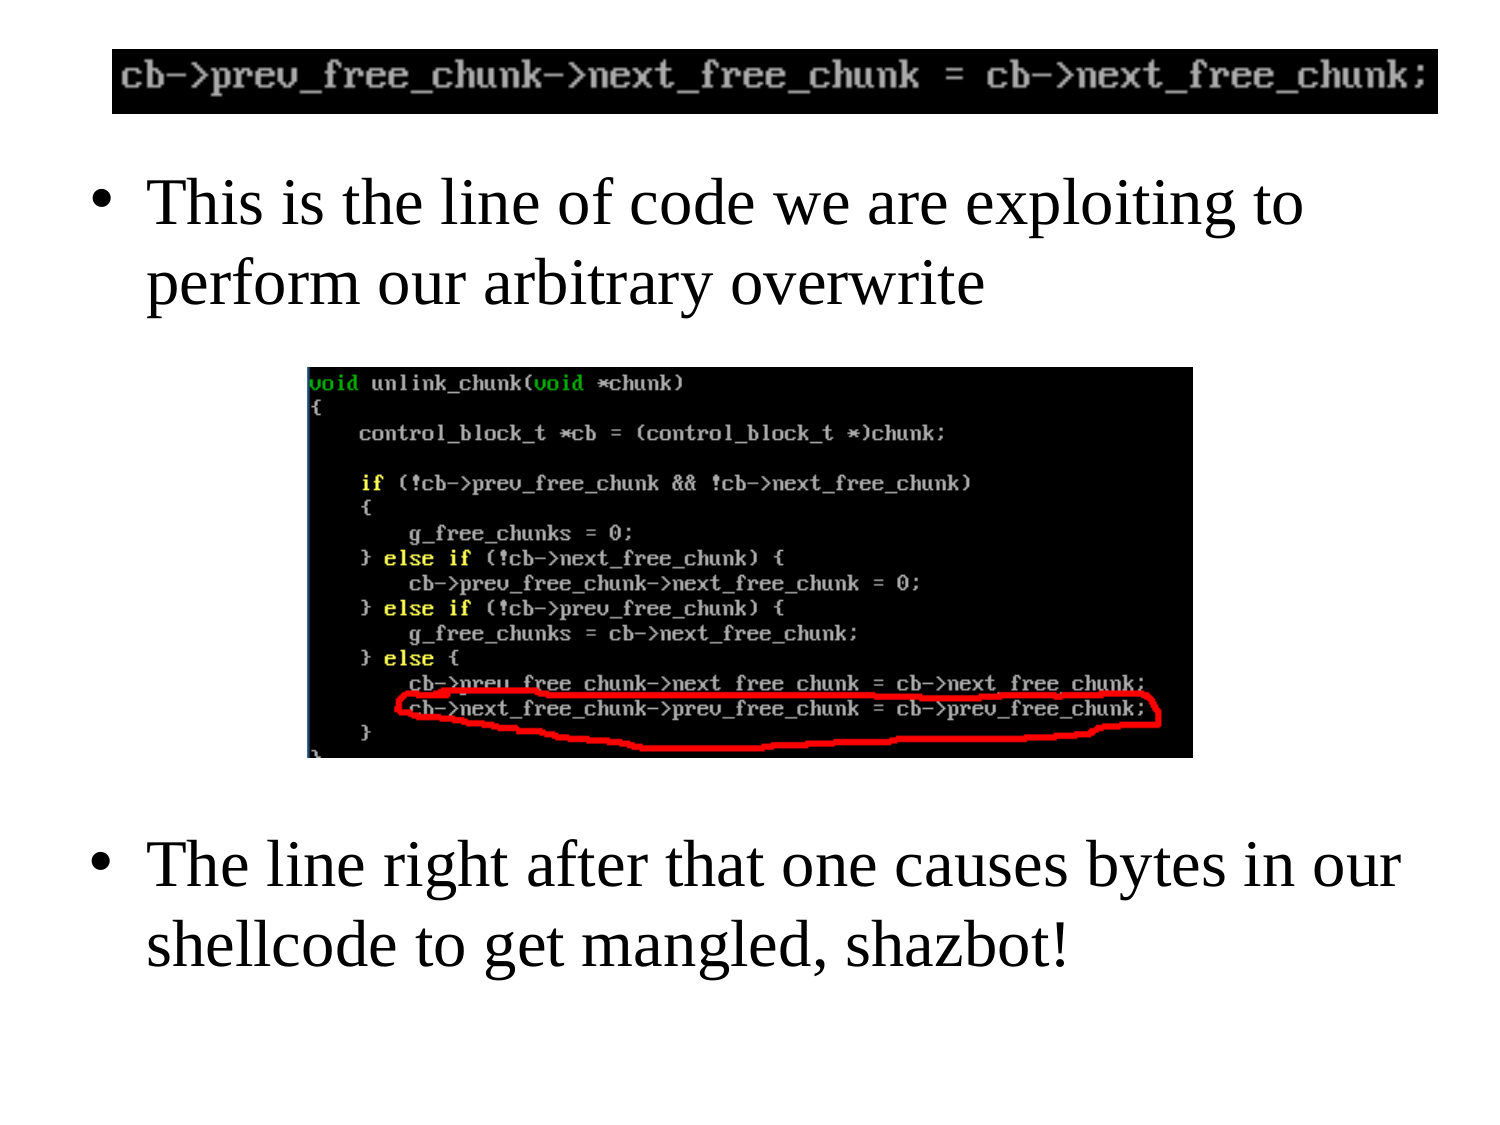

# This is the line of code we are exploiting to perform our arbitrary overwrite
The line right after that one causes bytes in our shellcode to get mangled, shazbot!